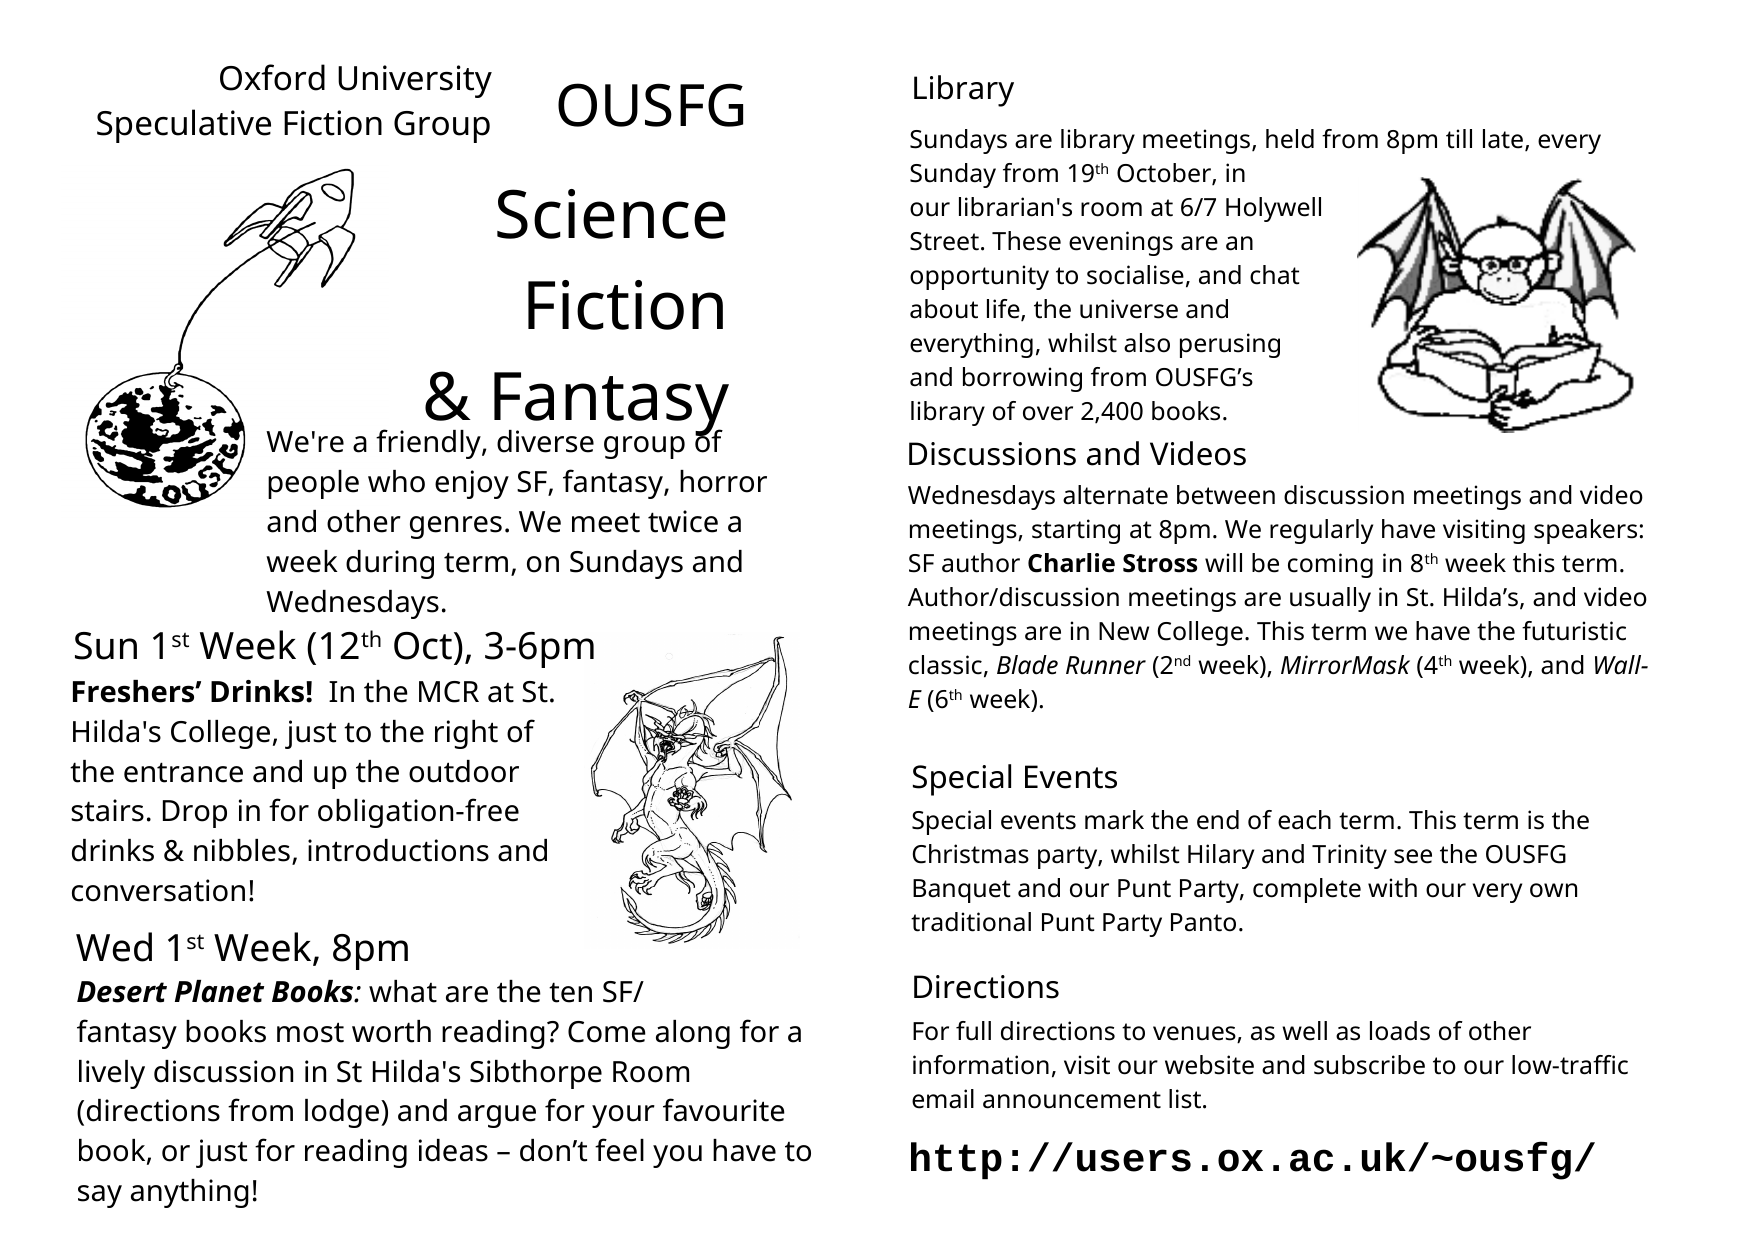

Oxford University
Speculative Fiction Group
OUSFG
Science
Fiction
& Fantasy
We're a friendly, diverse group of people who enjoy SF, fantasy, horror and other genres. We meet twice a week during term, on Sundays and Wednesdays.
Sun 1st Week (12th Oct), 3-6pm
Freshers’ Drinks! In the MCR at St. Hilda's College, just to the right of the entrance and up the outdoor stairs. Drop in for obligation-free drinks & nibbles, introductions and conversation!
Wed 1st Week, 8pm
Desert Planet Books: what are the ten SF/
fantasy books most worth reading? Come along for a lively discussion in St Hilda's Sibthorpe Room (directions from lodge) and argue for your favourite book, or just for reading ideas – don’t feel you have to say anything!
Library
Sundays are library meetings, held from 8pm till late, every Sunday from 19th October, in
our librarian's room at 6/7 Holywell
Street. These evenings are an
opportunity to socialise, and chat
about life, the universe and
everything, whilst also perusing
and borrowing from OUSFG’s
library of over 2,400 books.
Discussions and Videos
Wednesdays alternate between discussion meetings and video meetings, starting at 8pm. We regularly have visiting speakers: SF author Charlie Stross will be coming in 8th week this term. Author/discussion meetings are usually in St. Hilda’s, and video meetings are in New College. This term we have the futuristic classic, Blade Runner (2nd week), MirrorMask (4th week), and Wall-E (6th week).
Special Events
Special events mark the end of each term. This term is the Christmas party, whilst Hilary and Trinity see the OUSFG Banquet and our Punt Party, complete with our very own traditional Punt Party Panto.
Directions
For full directions to venues, as well as loads of other information, visit our website and subscribe to our low-traffic email announcement list.
http://users.ox.ac.uk/~ousfg/